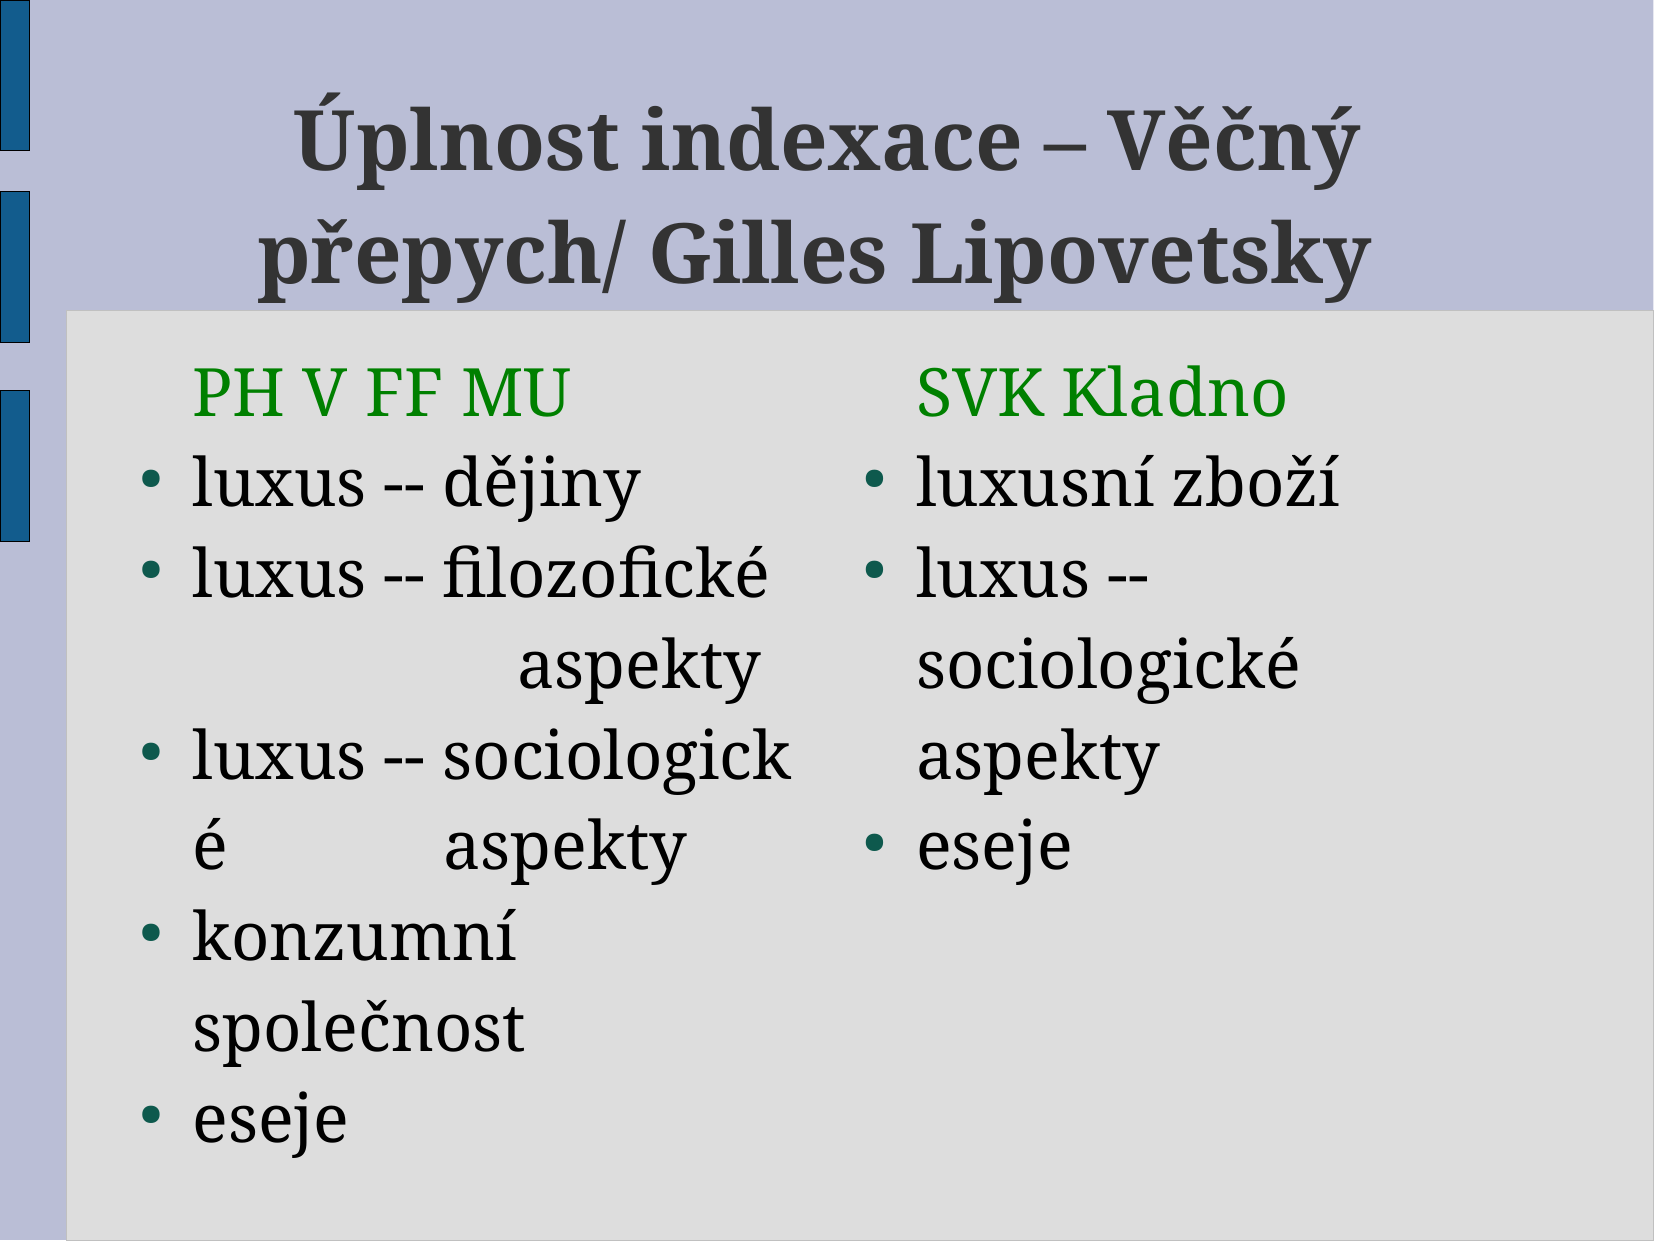

# Úplnost indexace – Věčný přepych/ Gilles Lipovetsky
PH V FF MU
luxus -- dějiny
luxus -- filozofické 			 aspekty
luxus -- sociologické 		 aspekty
konzumní společnost
eseje
SVK Kladno
luxusní zboží
luxus -- sociologické 		 aspekty
eseje